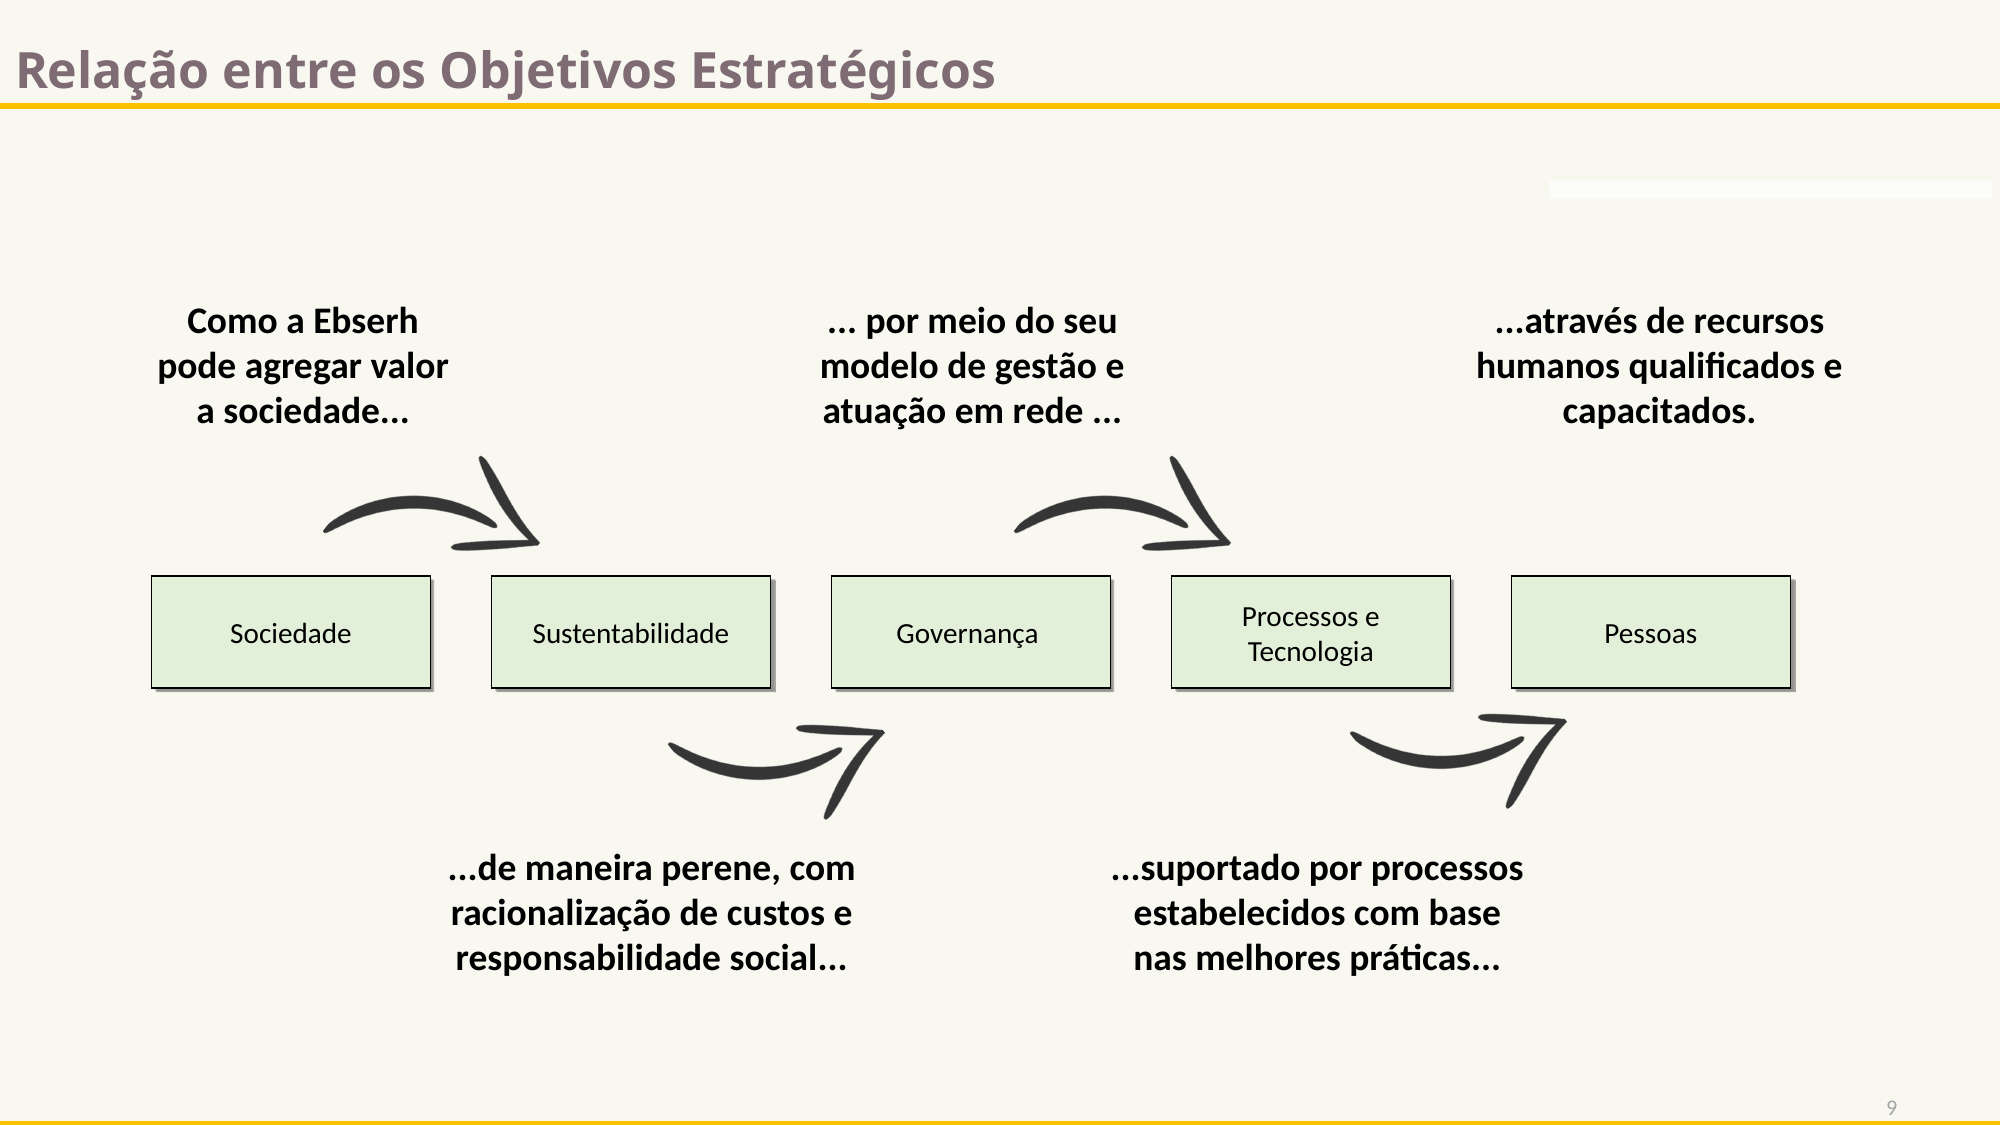

Relação entre os Objetivos Estratégicos
Como a Ebserh pode agregar valor a sociedade...
... por meio do seu modelo de gestão e atuação em rede ...
...através de recursos humanos qualificados e capacitados.
Sociedade
Sustentabilidade
Governança
Processos e Tecnologia
Pessoas
...de maneira perene, com racionalização de custos e responsabilidade social...
...suportado por processos estabelecidos com base nas melhores práticas...